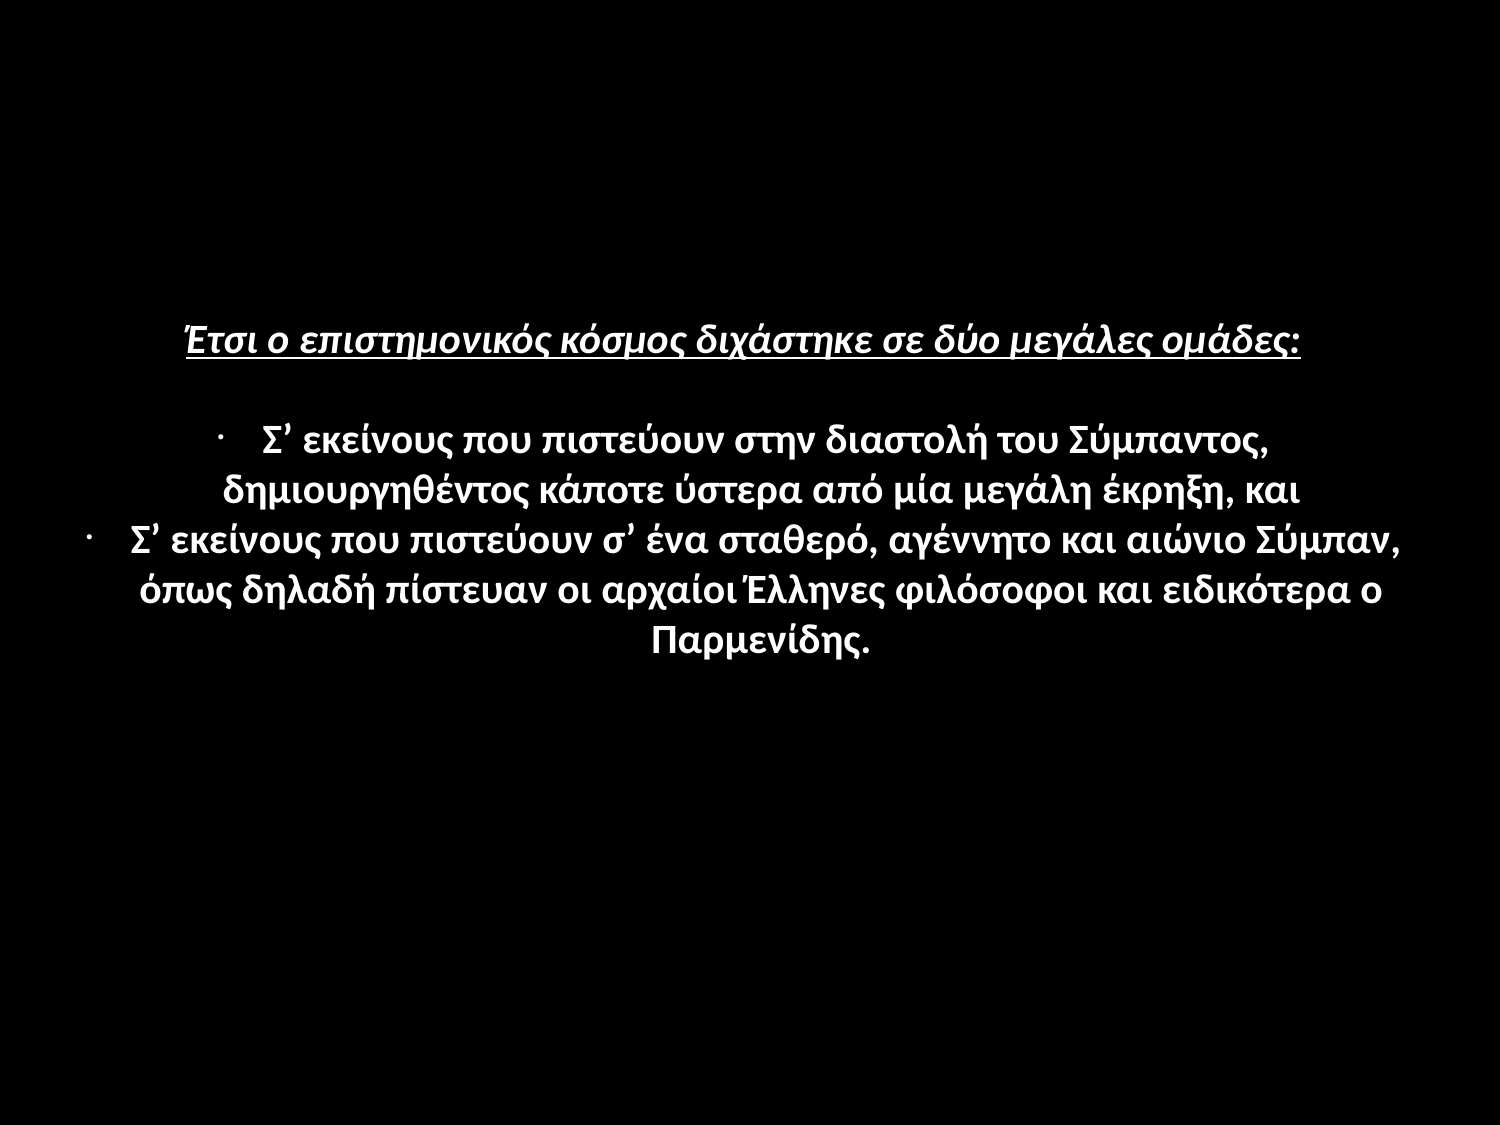

Έτσι ο επιστημονικός κόσμος διχάστηκε σε δύο μεγάλες ομάδες:
 Σ’ εκείνους που πιστεύουν στην διαστολή του Σύμπαντος, δημιουργηθέντος κάποτε ύστερα από μία μεγάλη έκρηξη, και
 Σ’ εκείνους που πιστεύουν σ’ ένα σταθερό, αγέννητο και αιώνιο Σύμπαν, όπως δηλαδή πίστευαν οι αρχαίοι Έλληνες φιλόσοφοι και ειδικότερα ο Παρμενίδης.